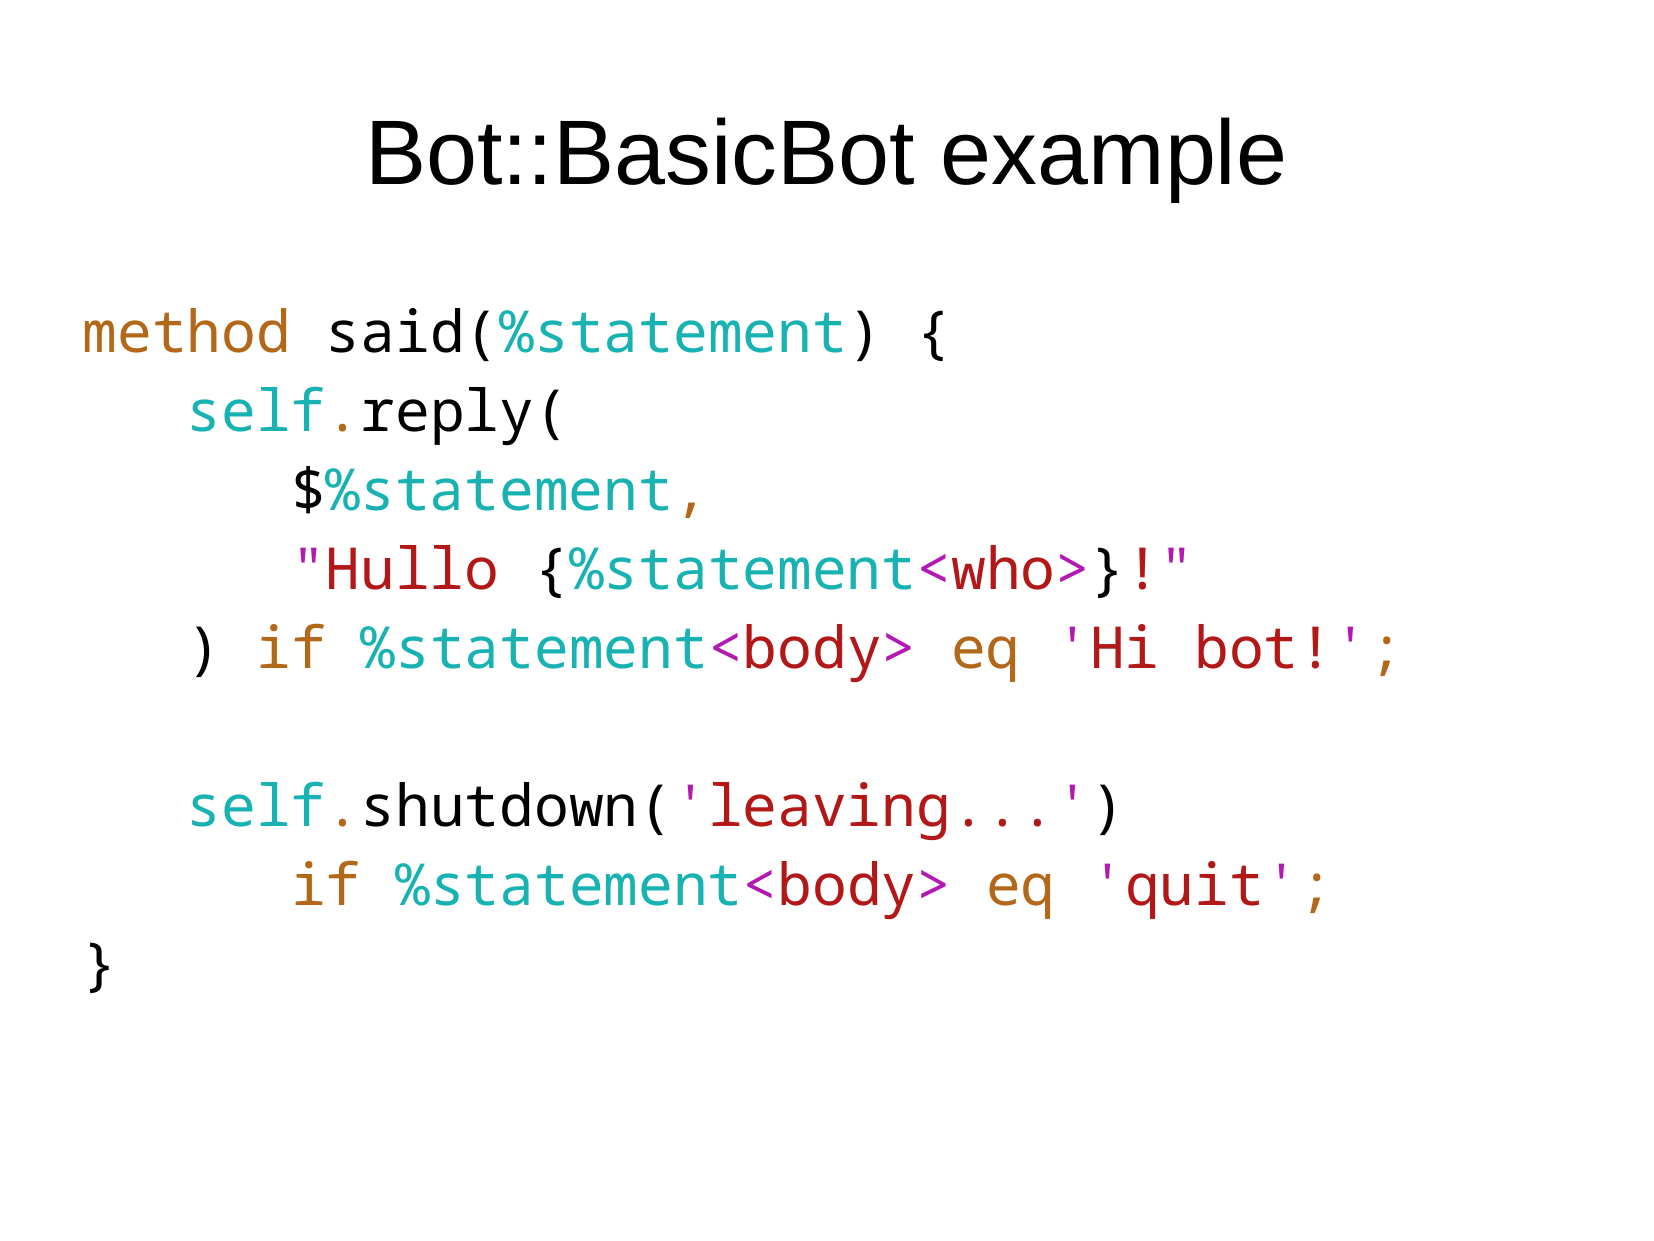

# Bot::BasicBot example
method said(%statement) {
 self.reply(
 $%statement,
 "Hullo {%statement<who>}!"
 ) if %statement<body> eq 'Hi bot!';
   self.shutdown('leaving...')
 if %statement<body> eq 'quit';
}